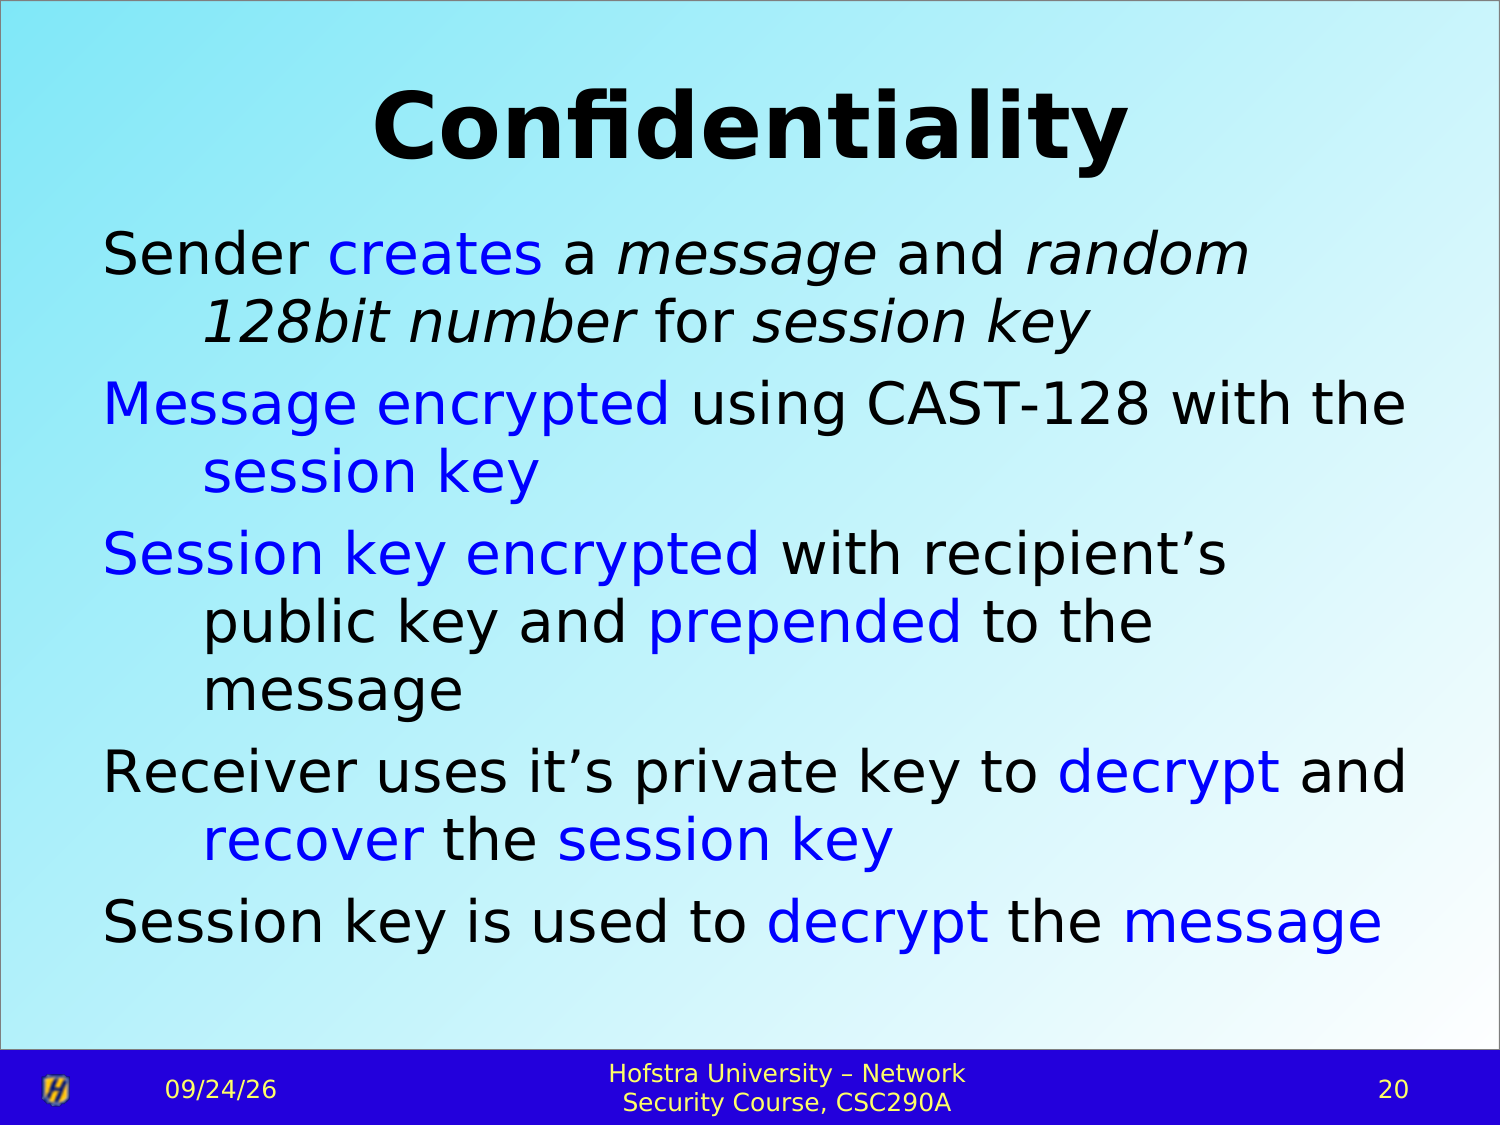

# Confidentiality
Sender creates a message and random 128bit number for session key
Message encrypted using CAST-128 with the session key
Session key encrypted with recipient’s public key and prepended to the message
Receiver uses it’s private key to decrypt and recover the session key
Session key is used to decrypt the message
20